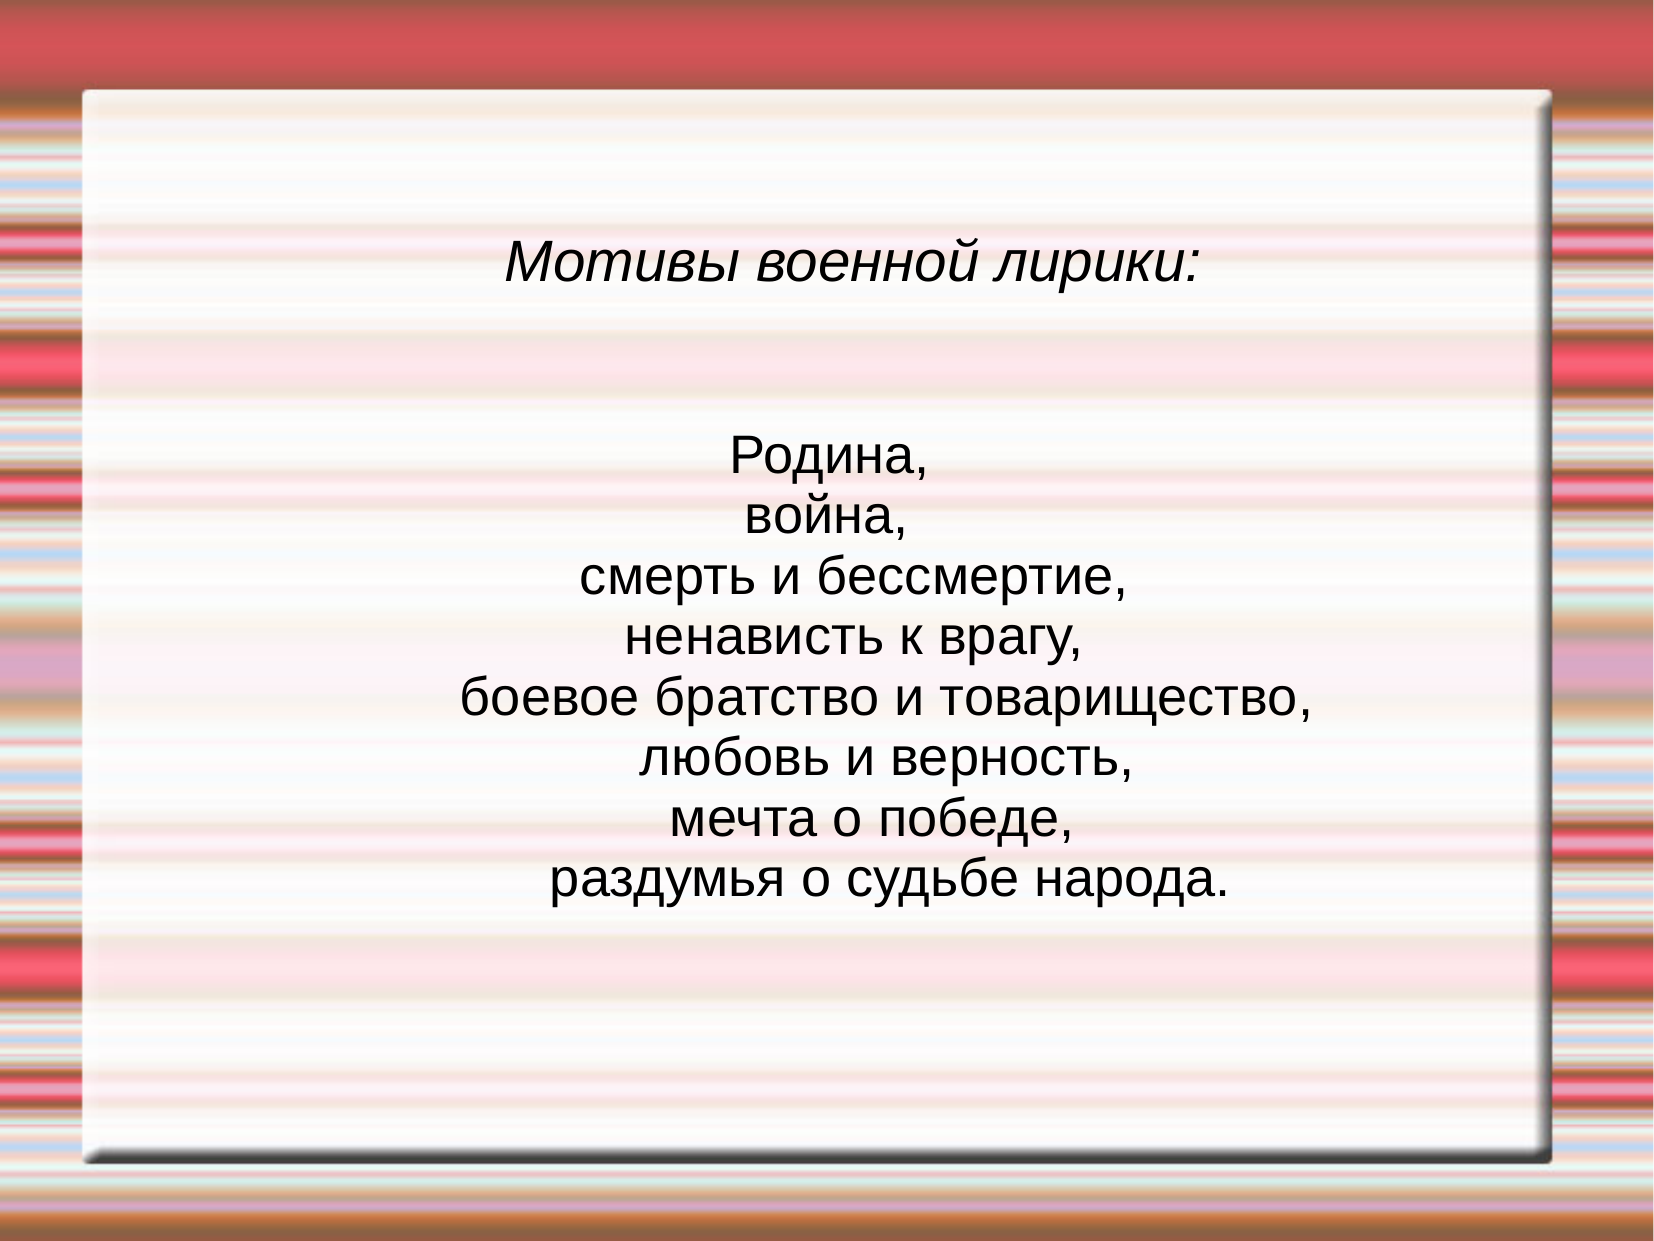

#
 Мотивы военной лирики:
 Родина,
 война,
 смерть и бессмертие,
 ненависть к врагу,
 боевое братство и товарищество,
 любовь и верность,
 мечта о победе,
 раздумья о судьбе народа.